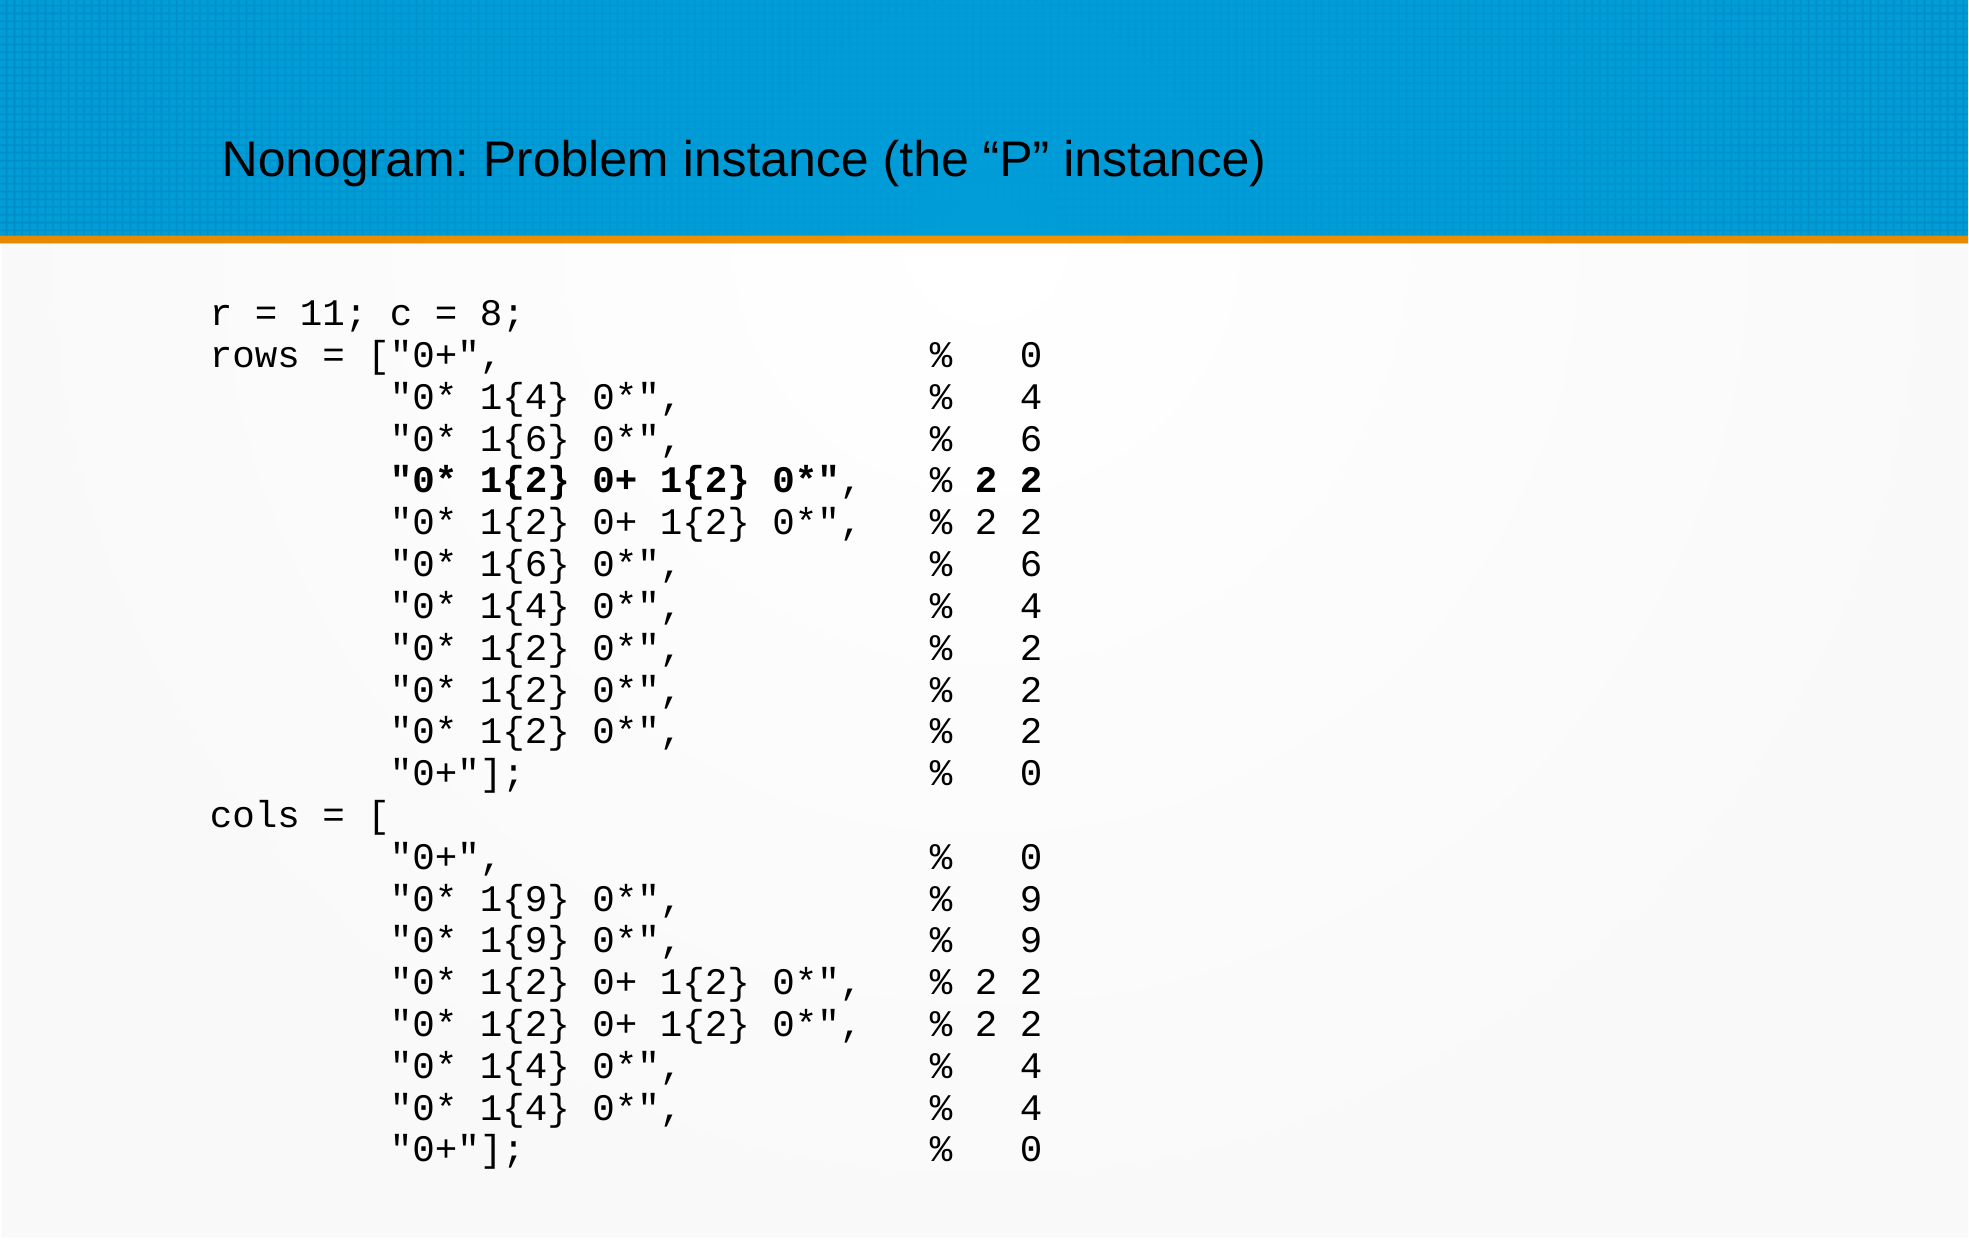

Nonogram: Problem instance (the “P” instance)
r = 11; c = 8;
rows = ["0+", % 0
 "0* 1{4} 0*", % 4
 "0* 1{6} 0*", % 6
 "0* 1{2} 0+ 1{2} 0*", % 2 2
 "0* 1{2} 0+ 1{2} 0*", % 2 2
 "0* 1{6} 0*", % 6
 "0* 1{4} 0*", % 4
 "0* 1{2} 0*", % 2
 "0* 1{2} 0*", % 2
 "0* 1{2} 0*", % 2
 "0+"]; % 0
cols = [
 "0+", % 0
 "0* 1{9} 0*", % 9
 "0* 1{9} 0*", % 9
 "0* 1{2} 0+ 1{2} 0*", % 2 2
 "0* 1{2} 0+ 1{2} 0*", % 2 2
 "0* 1{4} 0*", % 4
 "0* 1{4} 0*", % 4
 "0+"]; % 0